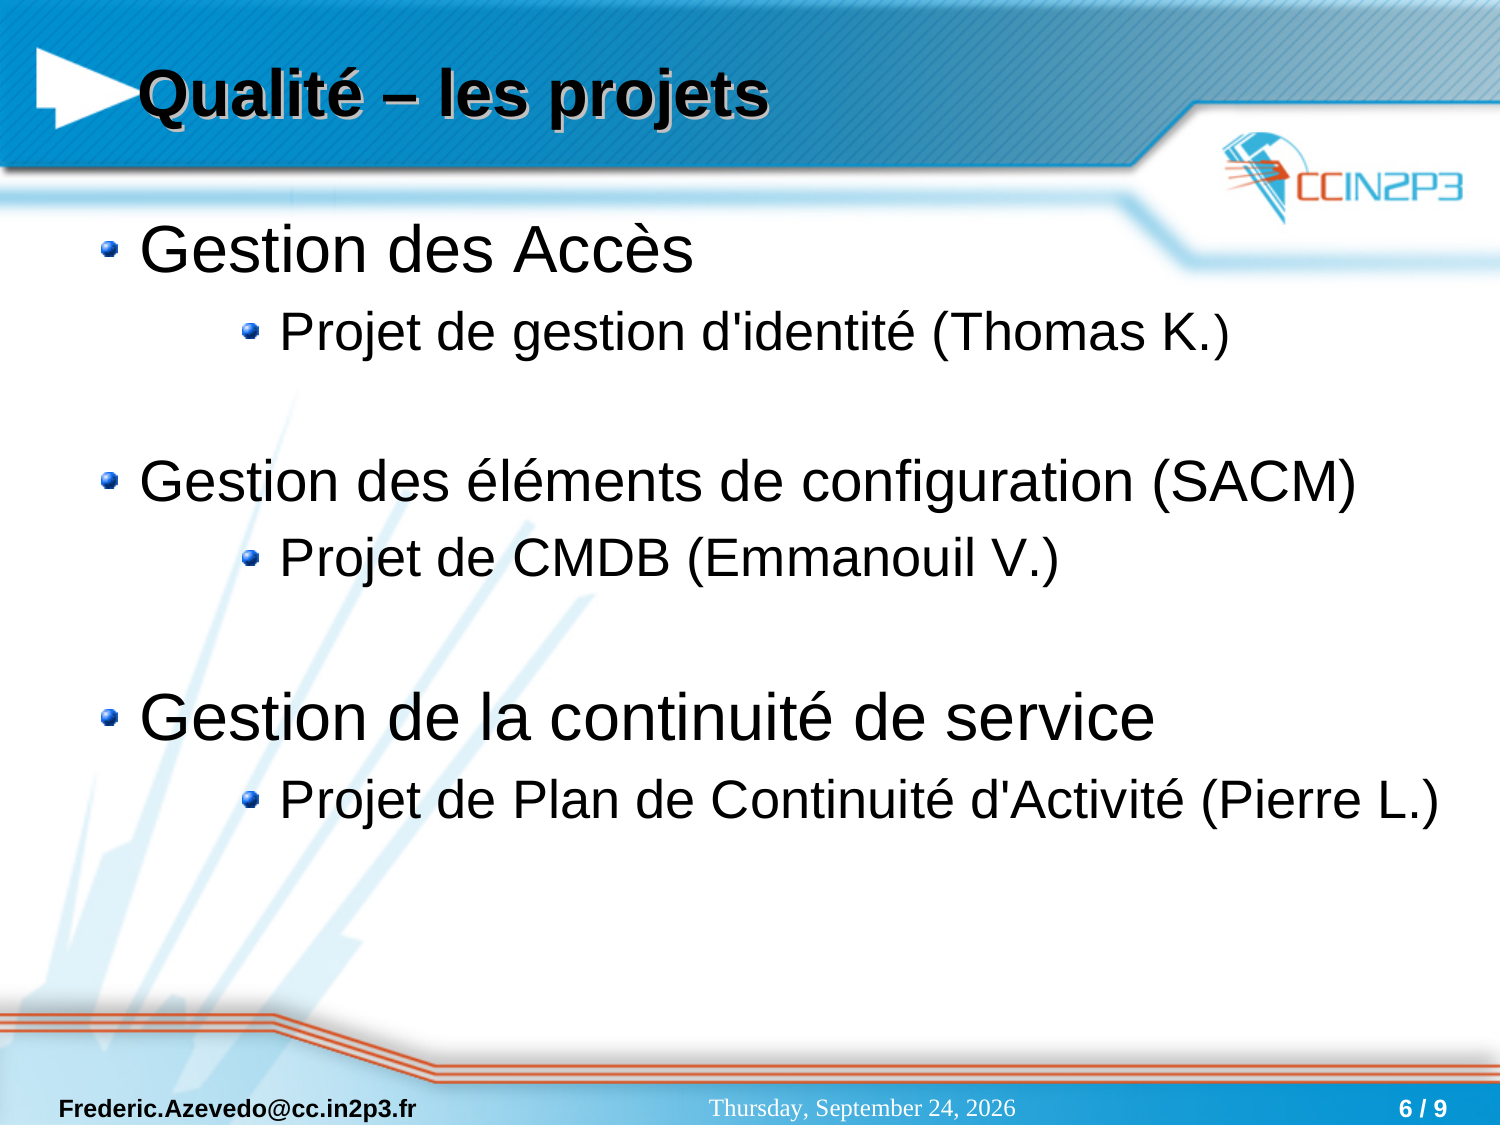

# Qualité – les projets
Gestion des Accès
Projet de gestion d'identité (Thomas K.)
Gestion des éléments de configuration (SACM)
Projet de CMDB (Emmanouil V.)
Gestion de la continuité de service
Projet de Plan de Continuité d'Activité (Pierre L.)
Frederic.Azevedo@cc.in2p3.fr
6